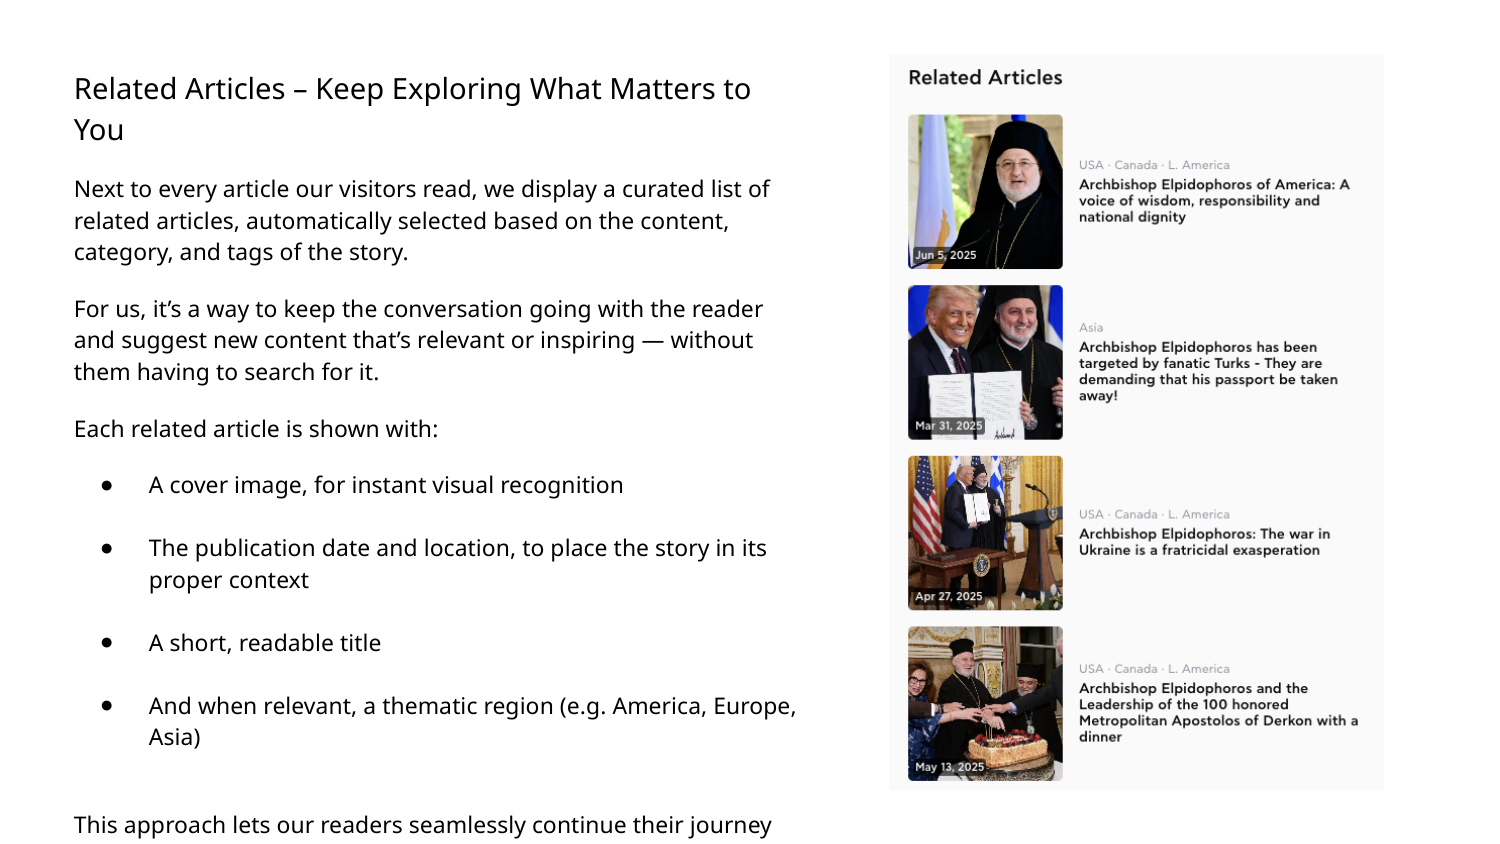

Related Articles – Keep Exploring What Matters to You
Next to every article our visitors read, we display a curated list of related articles, automatically selected based on the content, category, and tags of the story.
For us, it’s a way to keep the conversation going with the reader and suggest new content that’s relevant or inspiring — without them having to search for it.
Each related article is shown with:
A cover image, for instant visual recognition
The publication date and location, to place the story in its proper context
A short, readable title
And when relevant, a thematic region (e.g. America, Europe, Asia)
This approach lets our readers seamlessly continue their journey through the news, discovering more of what interests them most.